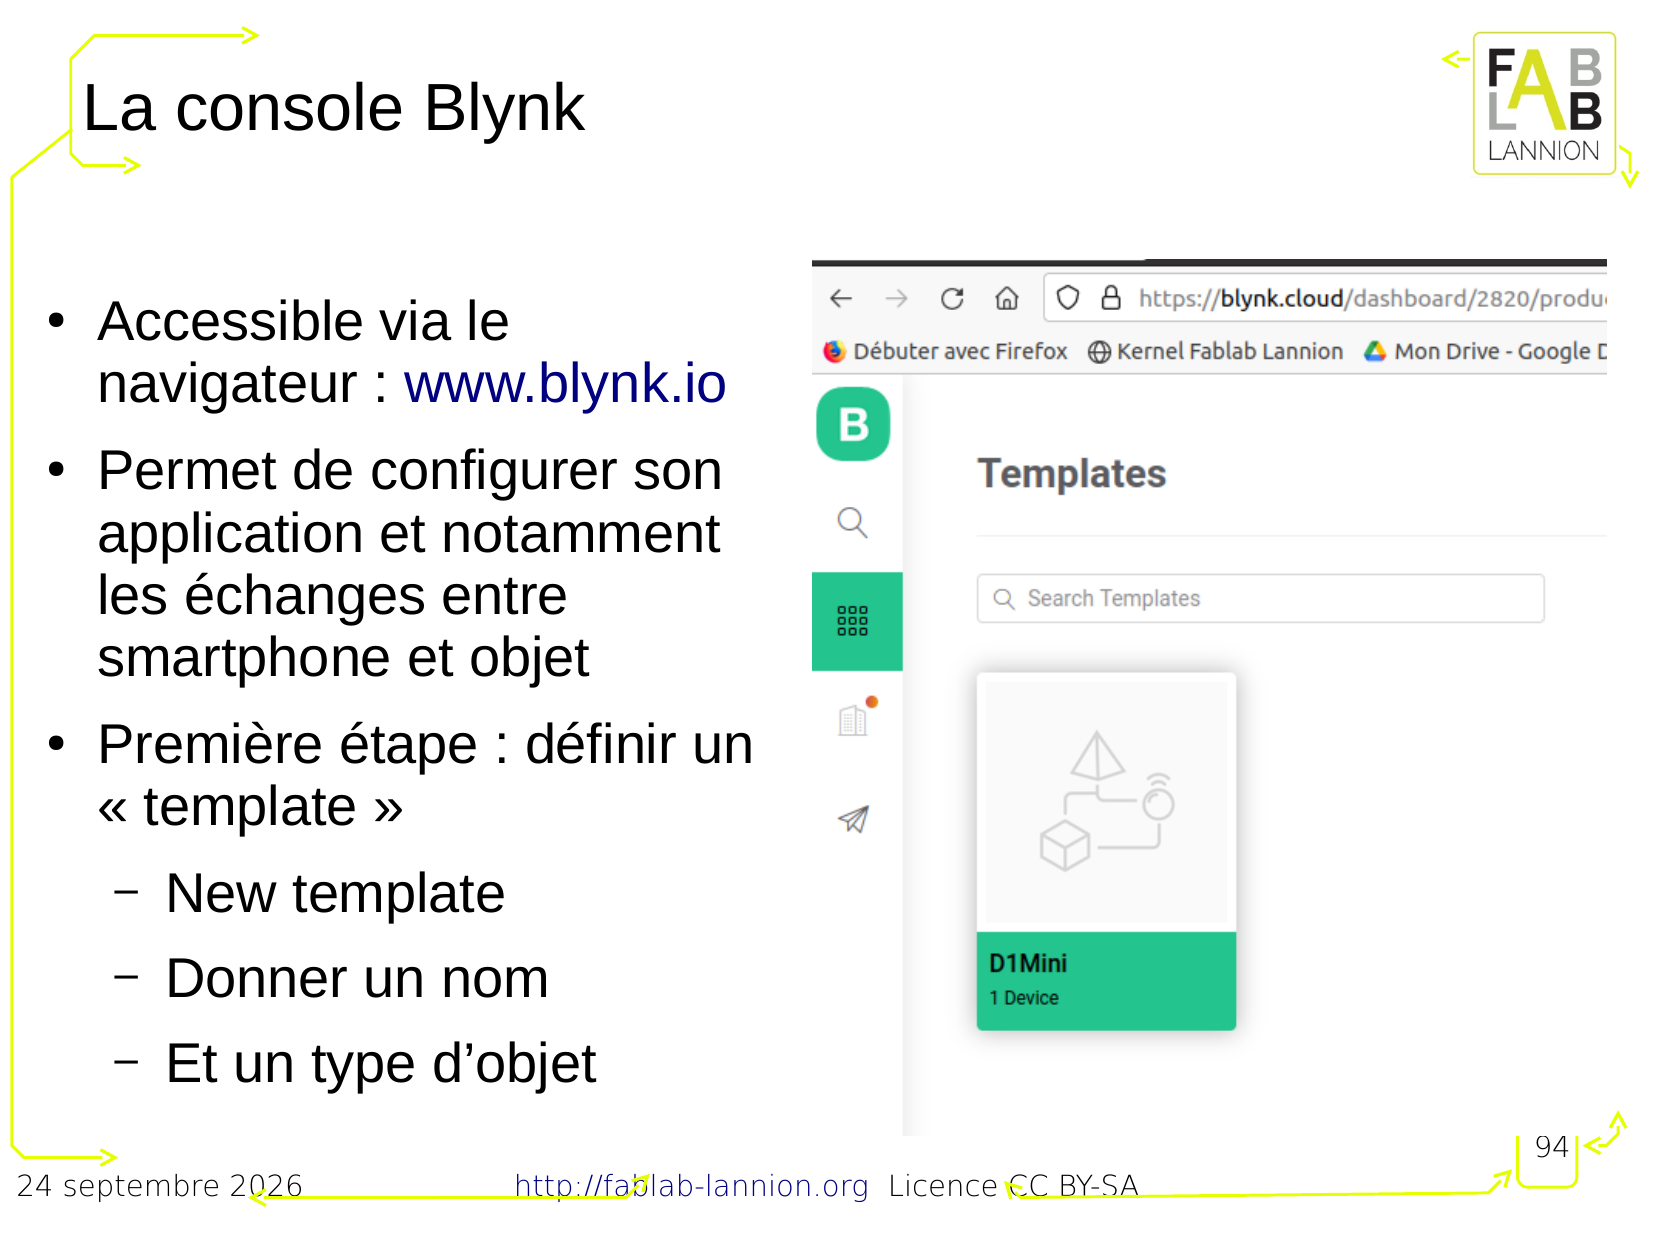

# La console Blynk
Accessible via le navigateur : www.blynk.io
Permet de configurer son application et notamment les échanges entre smartphone et objet
Première étape : définir un « template »
New template
Donner un nom
Et un type d’objet
94